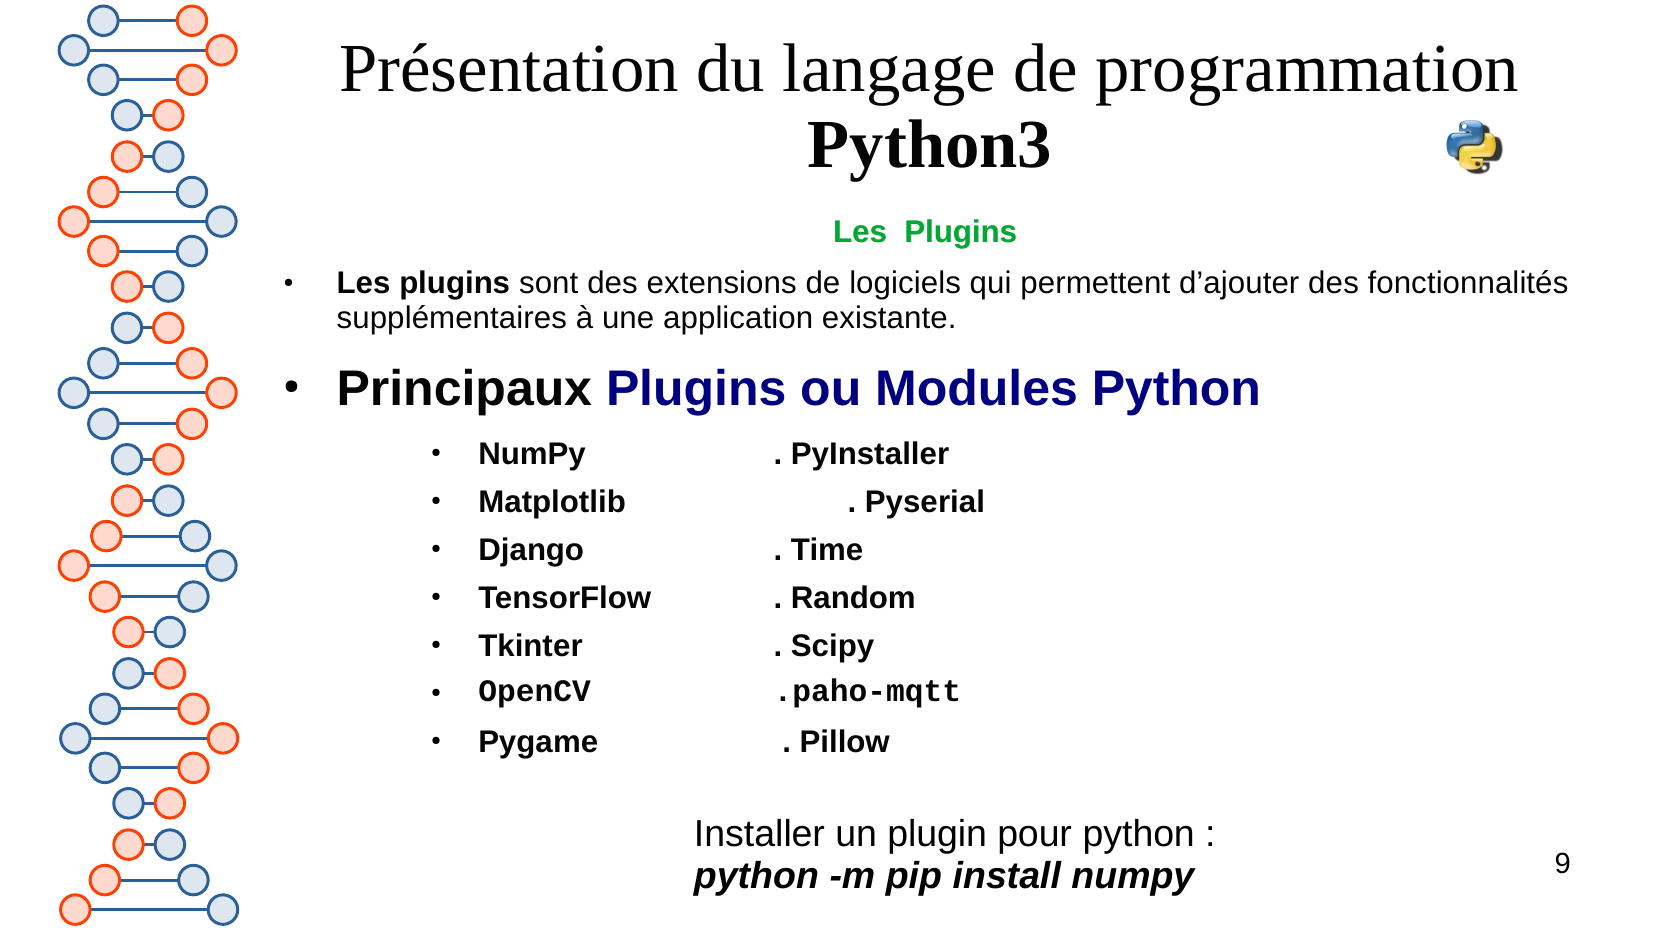

Présentation du langage de programmation
Python3
Les Plugins
# Les plugins sont des extensions de logiciels qui permettent d’ajouter des fonctionnalités supplémentaires à une application existante.
Principaux Plugins ou Modules Python
NumPy 			. PyInstaller
Matplotlib			. Pyserial
Django			. Time
TensorFlow		. Random
Tkinter			. Scipy
OpenCV			.paho-mqtt
Pygame			 . Pillow
Installer un plugin pour python :
python -m pip install numpy
9